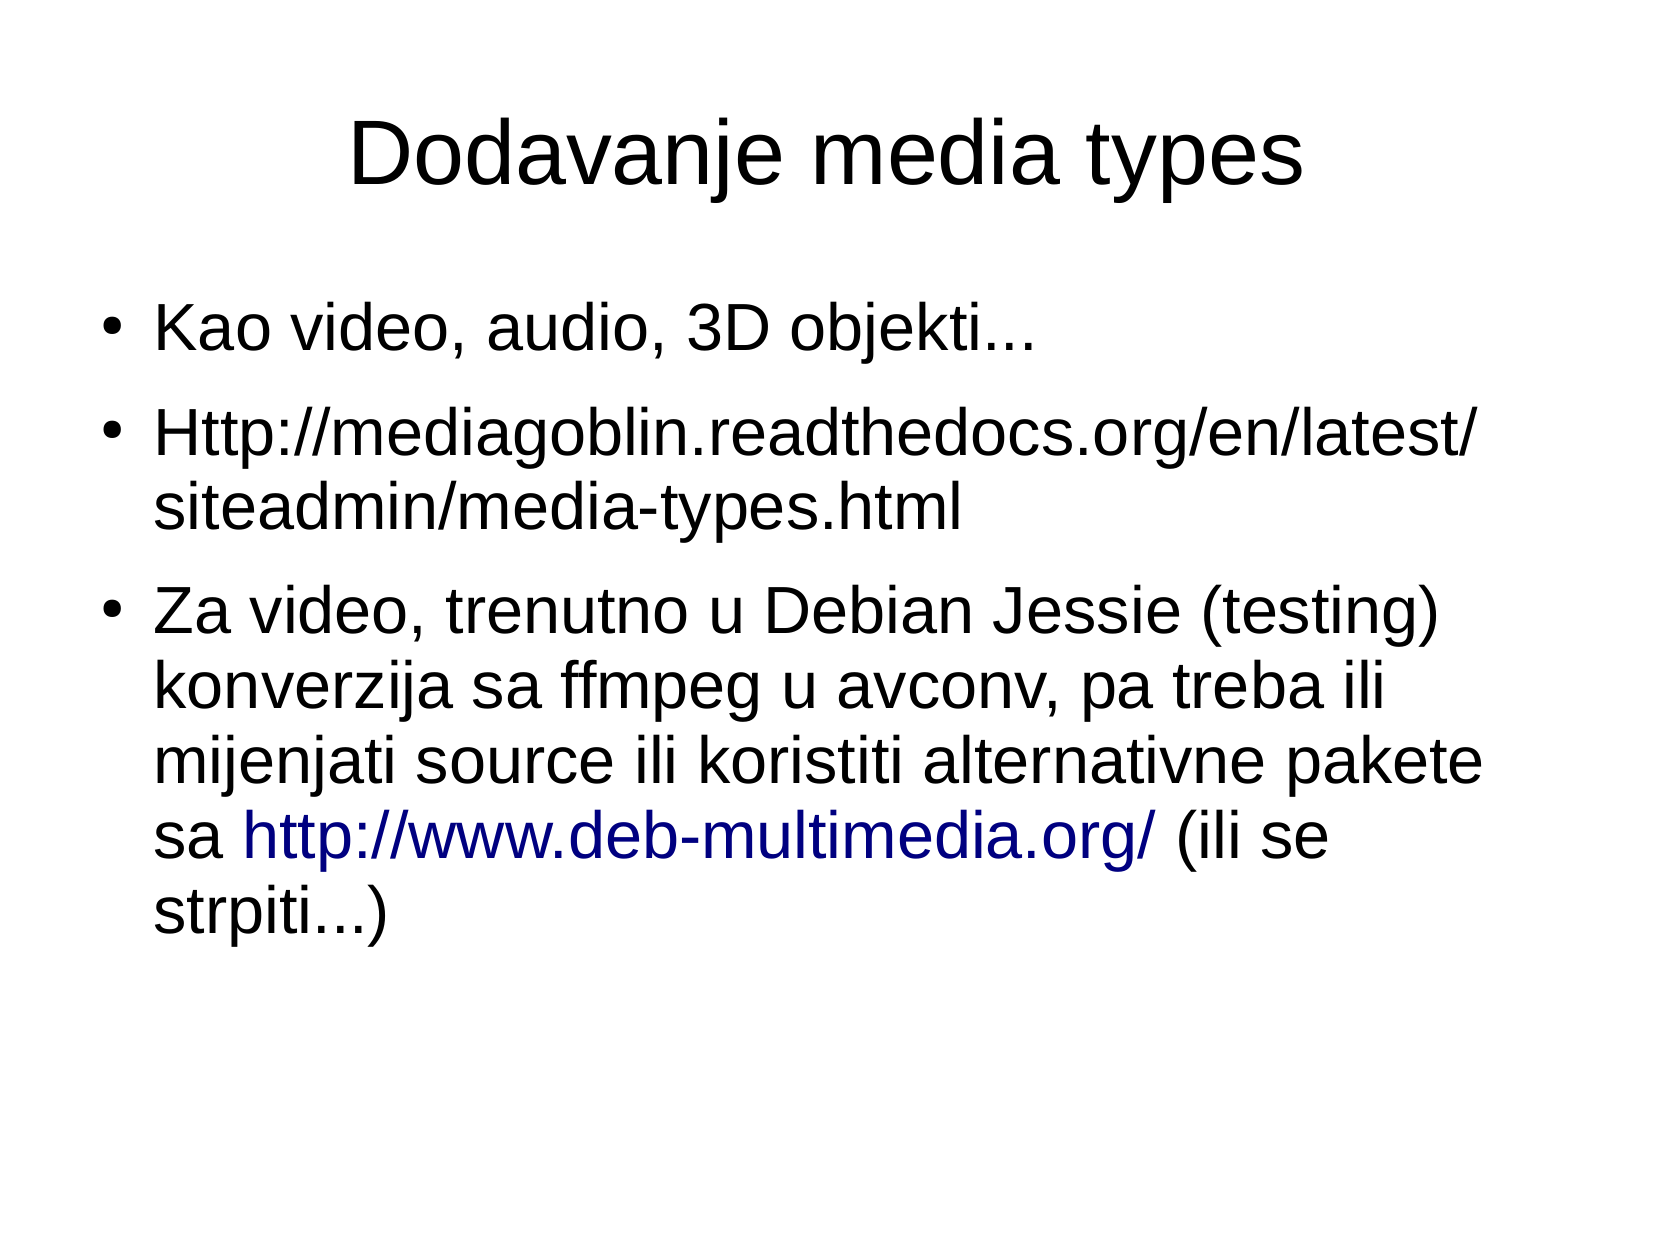

# Dodavanje media types
Kao video, audio, 3D objekti...
Http://mediagoblin.readthedocs.org/en/latest/siteadmin/media-types.html
Za video, trenutno u Debian Jessie (testing) konverzija sa ffmpeg u avconv, pa treba ili mijenjati source ili koristiti alternativne pakete sa http://www.deb-multimedia.org/ (ili se strpiti...)